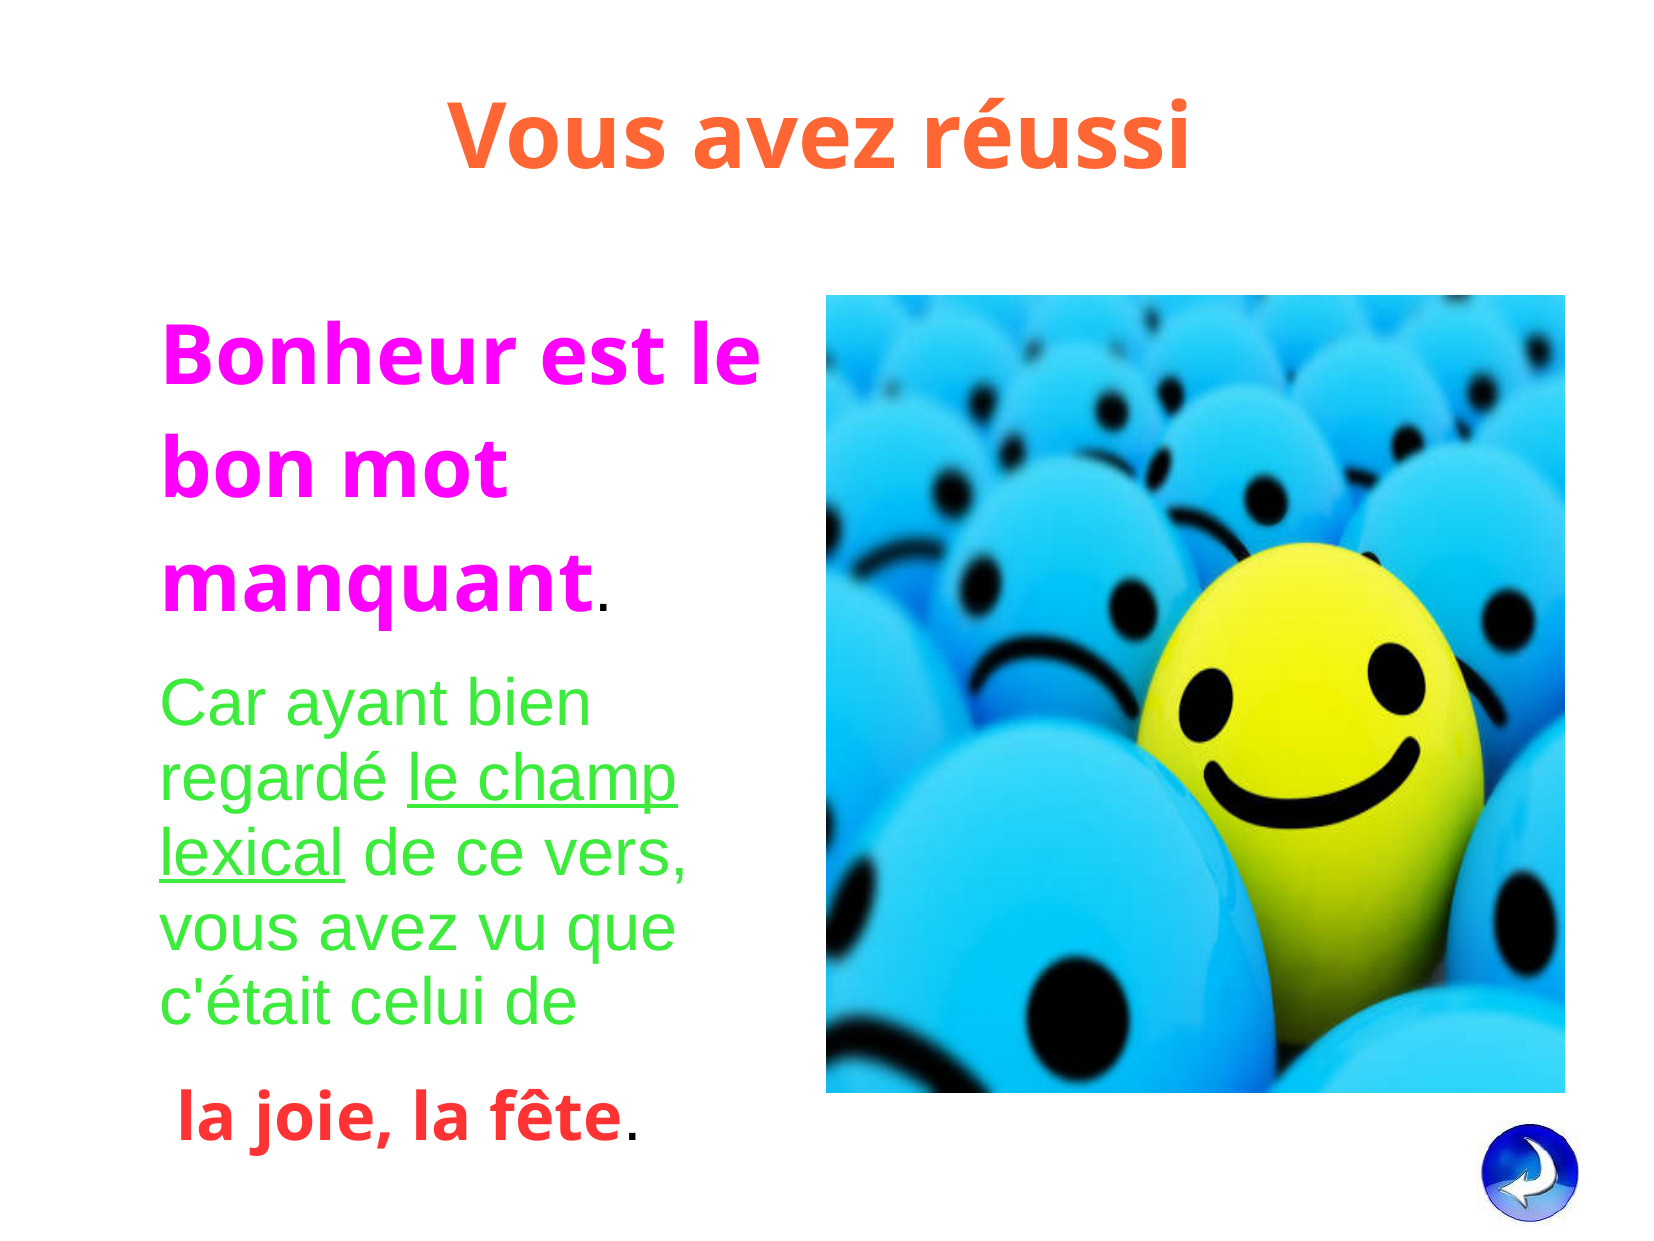

# Vous avez réussi
Bonheur est le bon mot manquant.
Car ayant bien regardé le champ lexical de ce vers, vous avez vu que c'était celui de
 la joie, la fête.